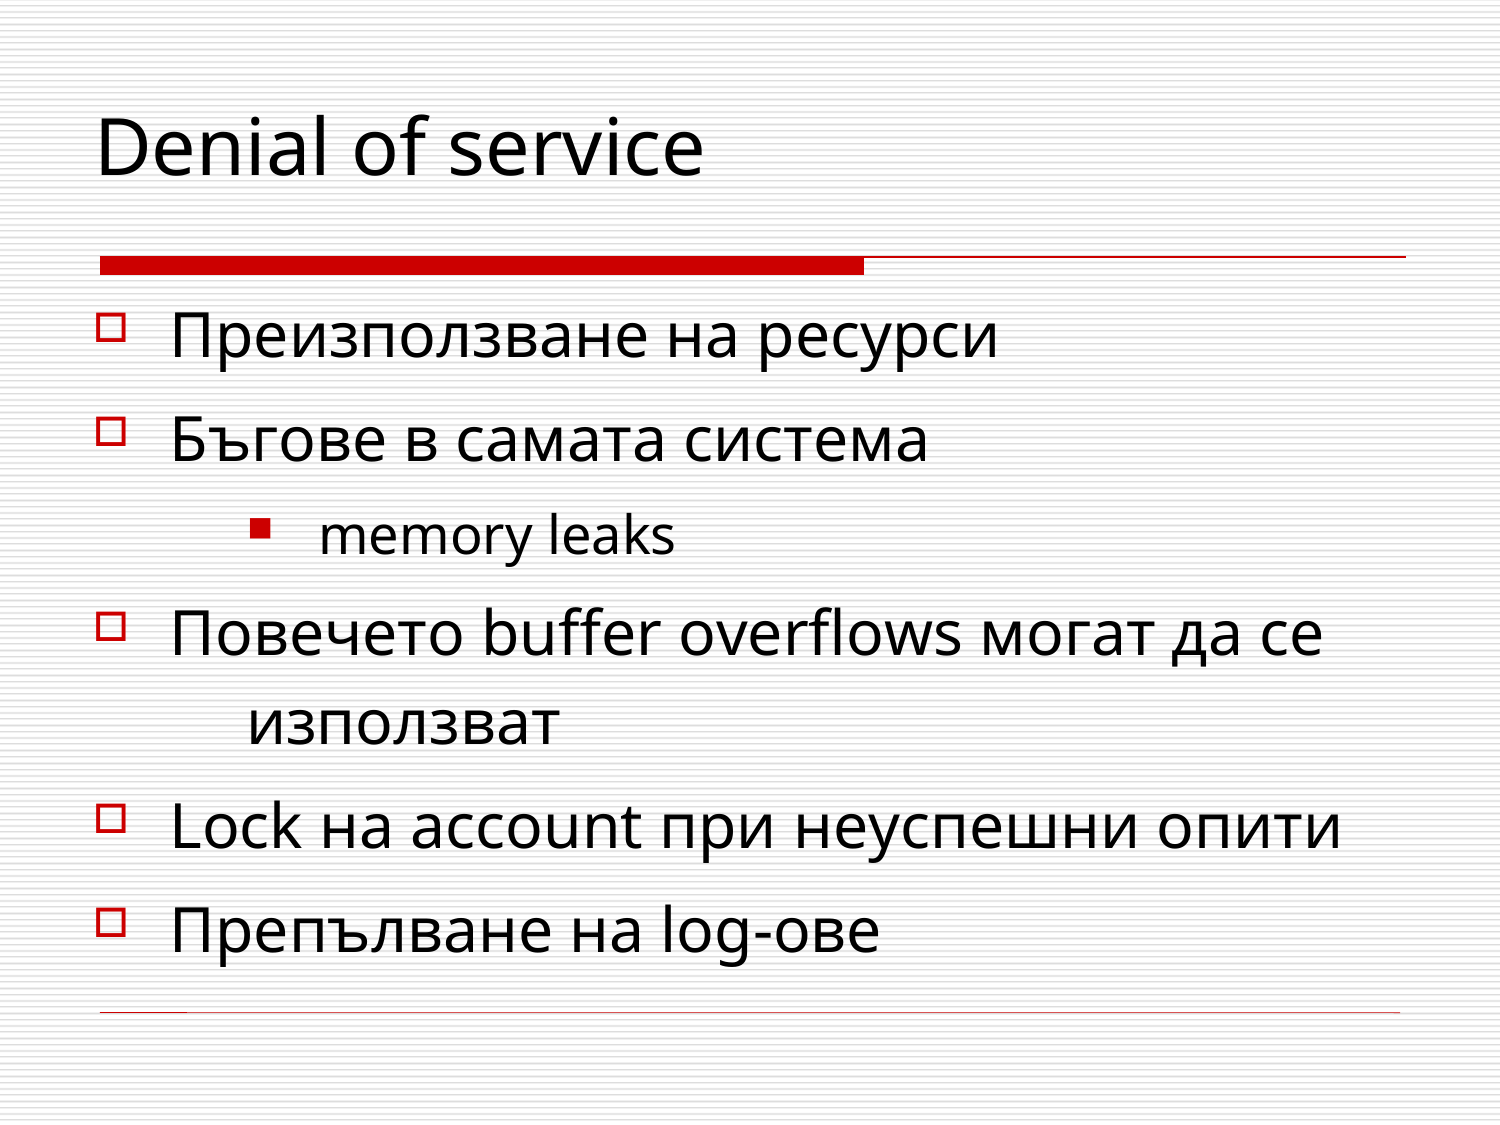

# Denial of service
Преизползване на ресурси
Бъгове в самата система
memory leaks
Повечето buffer overflows могат да се използват
Lock на account при неуспешни опити
Препълване на log-ове